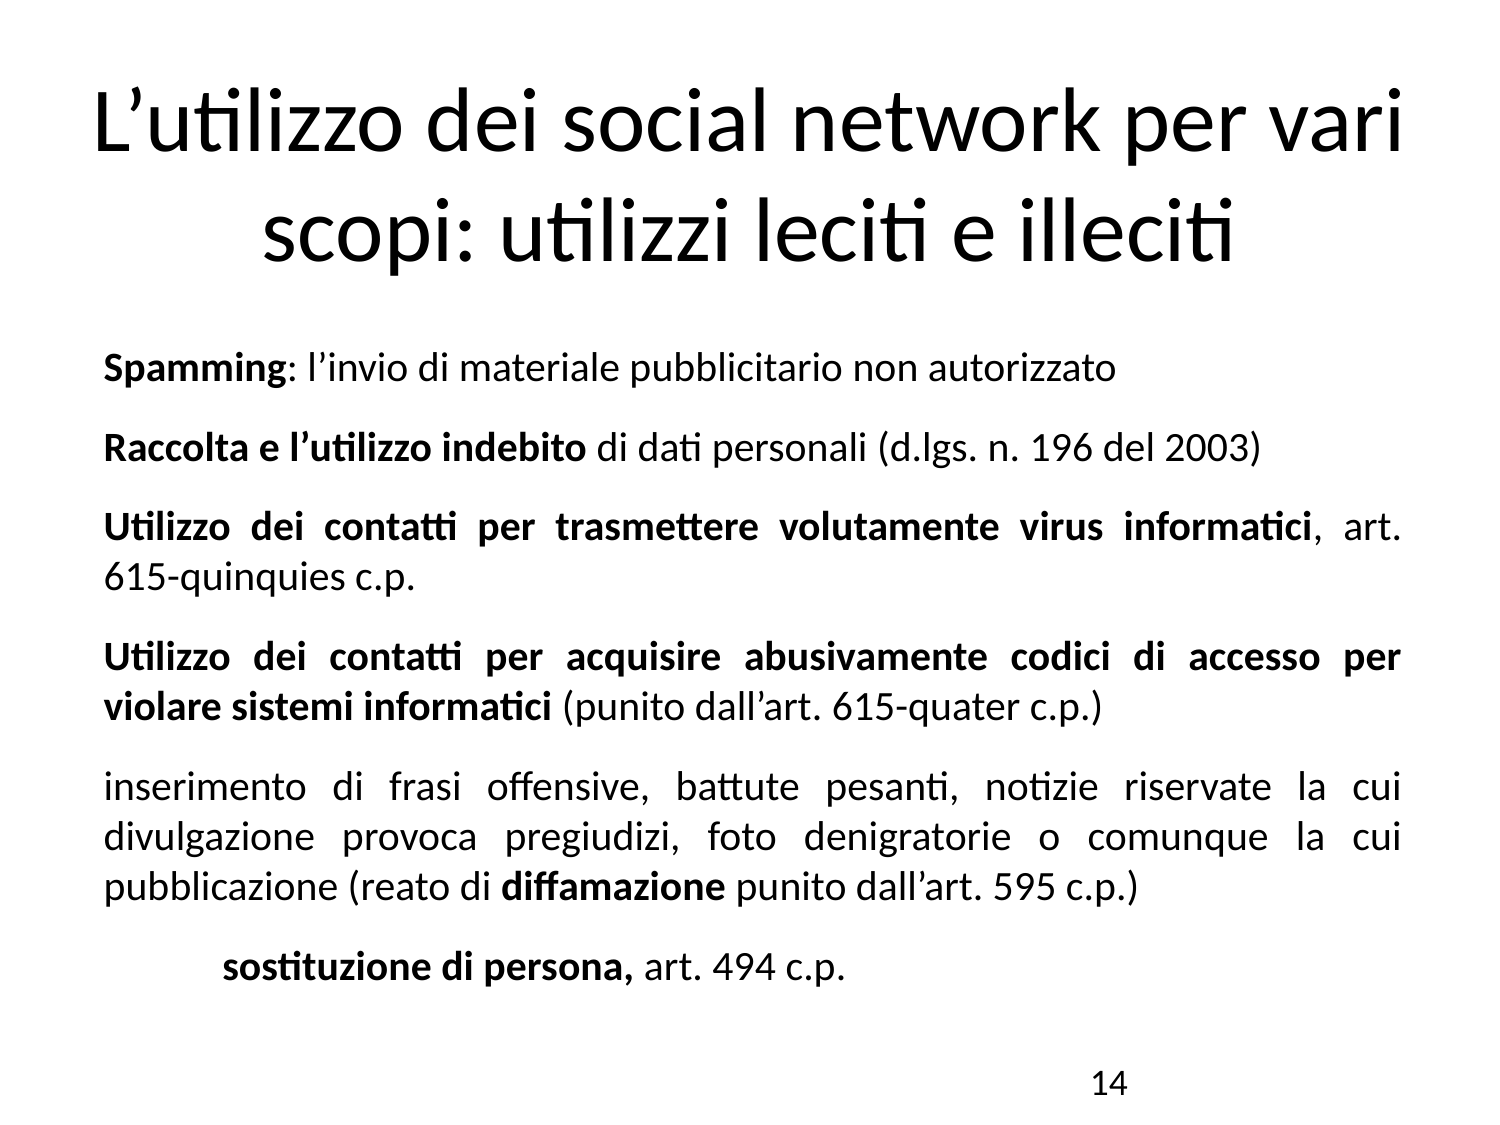

# L’utilizzo dei social network per vari scopi: utilizzi leciti e illeciti
Spamming: l’invio di materiale pubblicitario non autorizzato
Raccolta e l’utilizzo indebito di dati personali (d.lgs. n. 196 del 2003)
Utilizzo dei contatti per trasmettere volutamente virus informatici, art. 615-quinquies c.p.
Utilizzo dei contatti per acquisire abusivamente codici di accesso per violare sistemi informatici (punito dall’art. 615-quater c.p.)
inserimento di frasi offensive, battute pesanti, notizie riservate la cui divulgazione provoca pregiudizi, foto denigratorie o comunque la cui pubblicazione (reato di diffamazione punito dall’art. 595 c.p.)
	sostituzione di persona, art. 494 c.p.